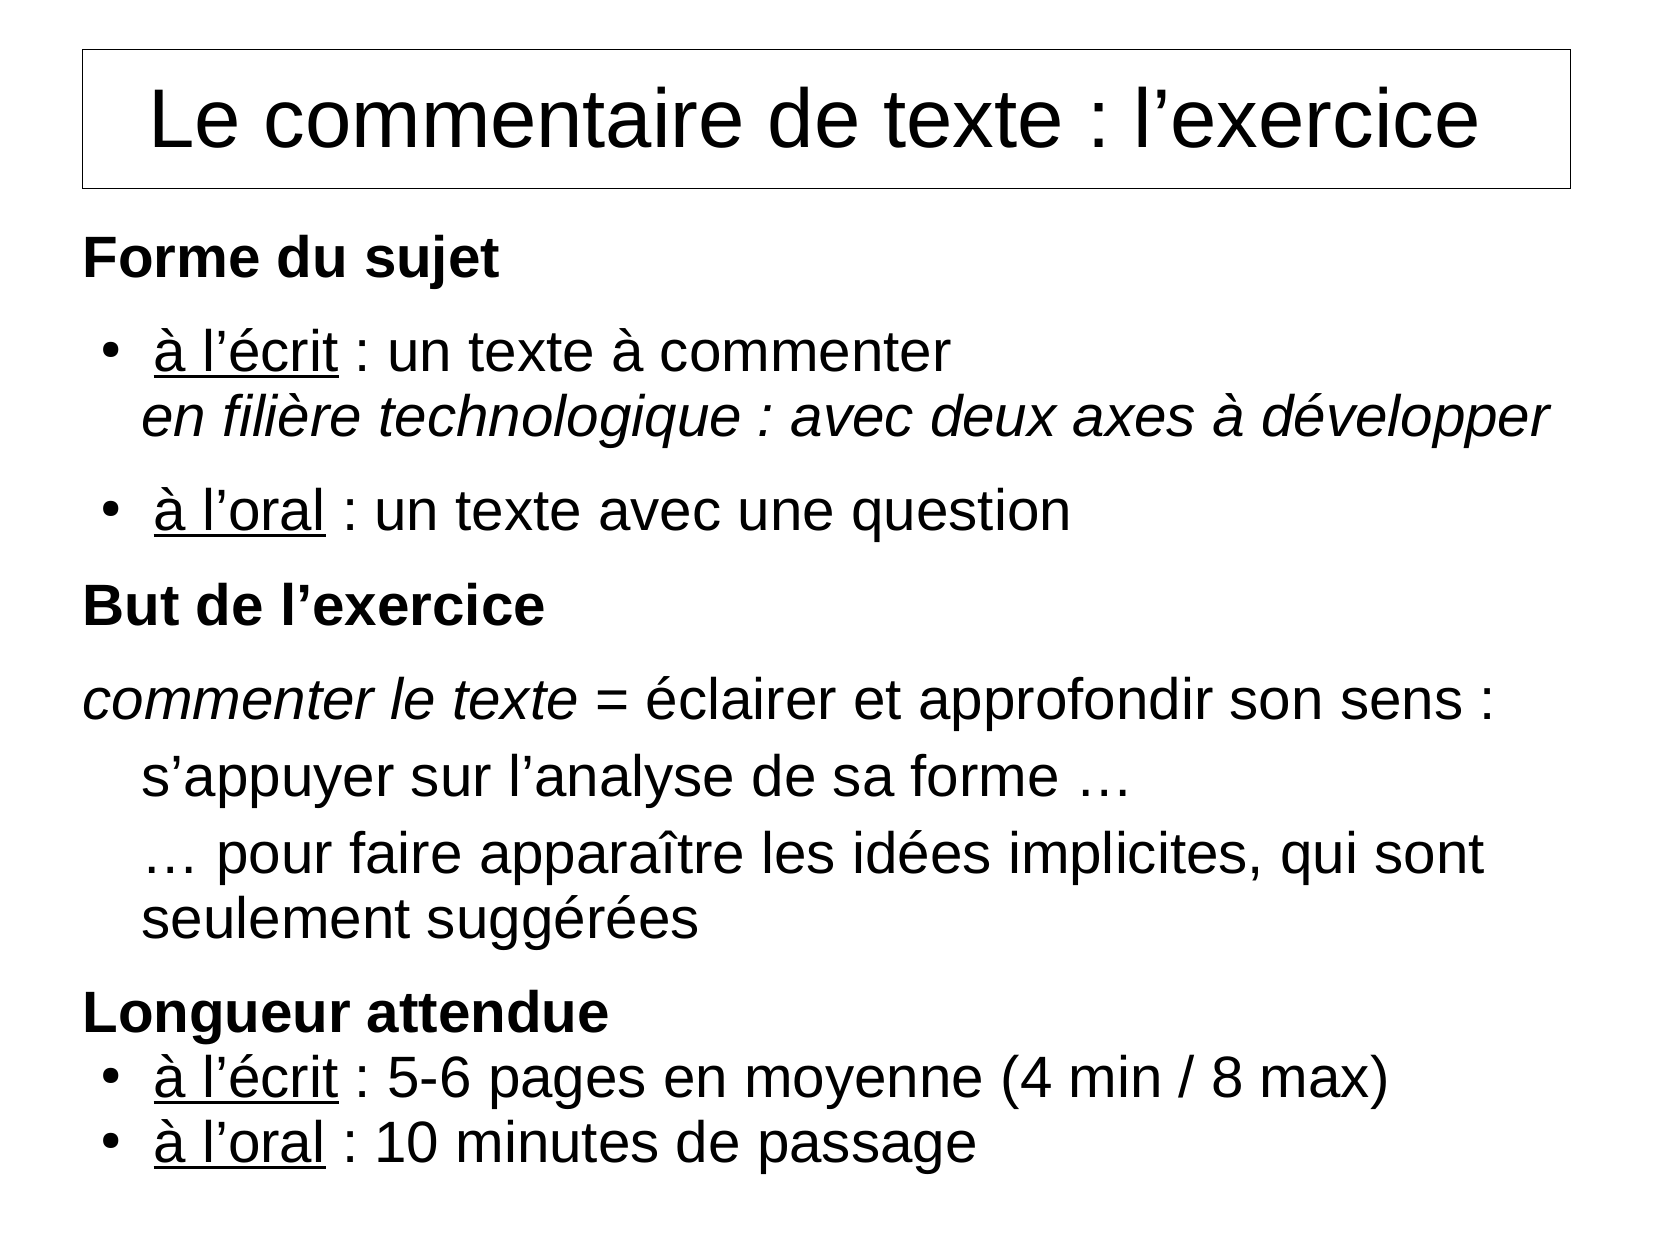

# Le commentaire de texte : l’exercice
Forme du sujet
à l’écrit : un texte à commenter
en filière technologique : avec deux axes à développer
à l’oral : un texte avec une question
But de l’exercice
commenter le texte = éclairer et approfondir son sens :
s’appuyer sur l’analyse de sa forme …
… pour faire apparaître les idées implicites, qui sont seulement suggérées
Longueur attendue
à l’écrit : 5-6 pages en moyenne (4 min / 8 max)
à l’oral : 10 minutes de passage